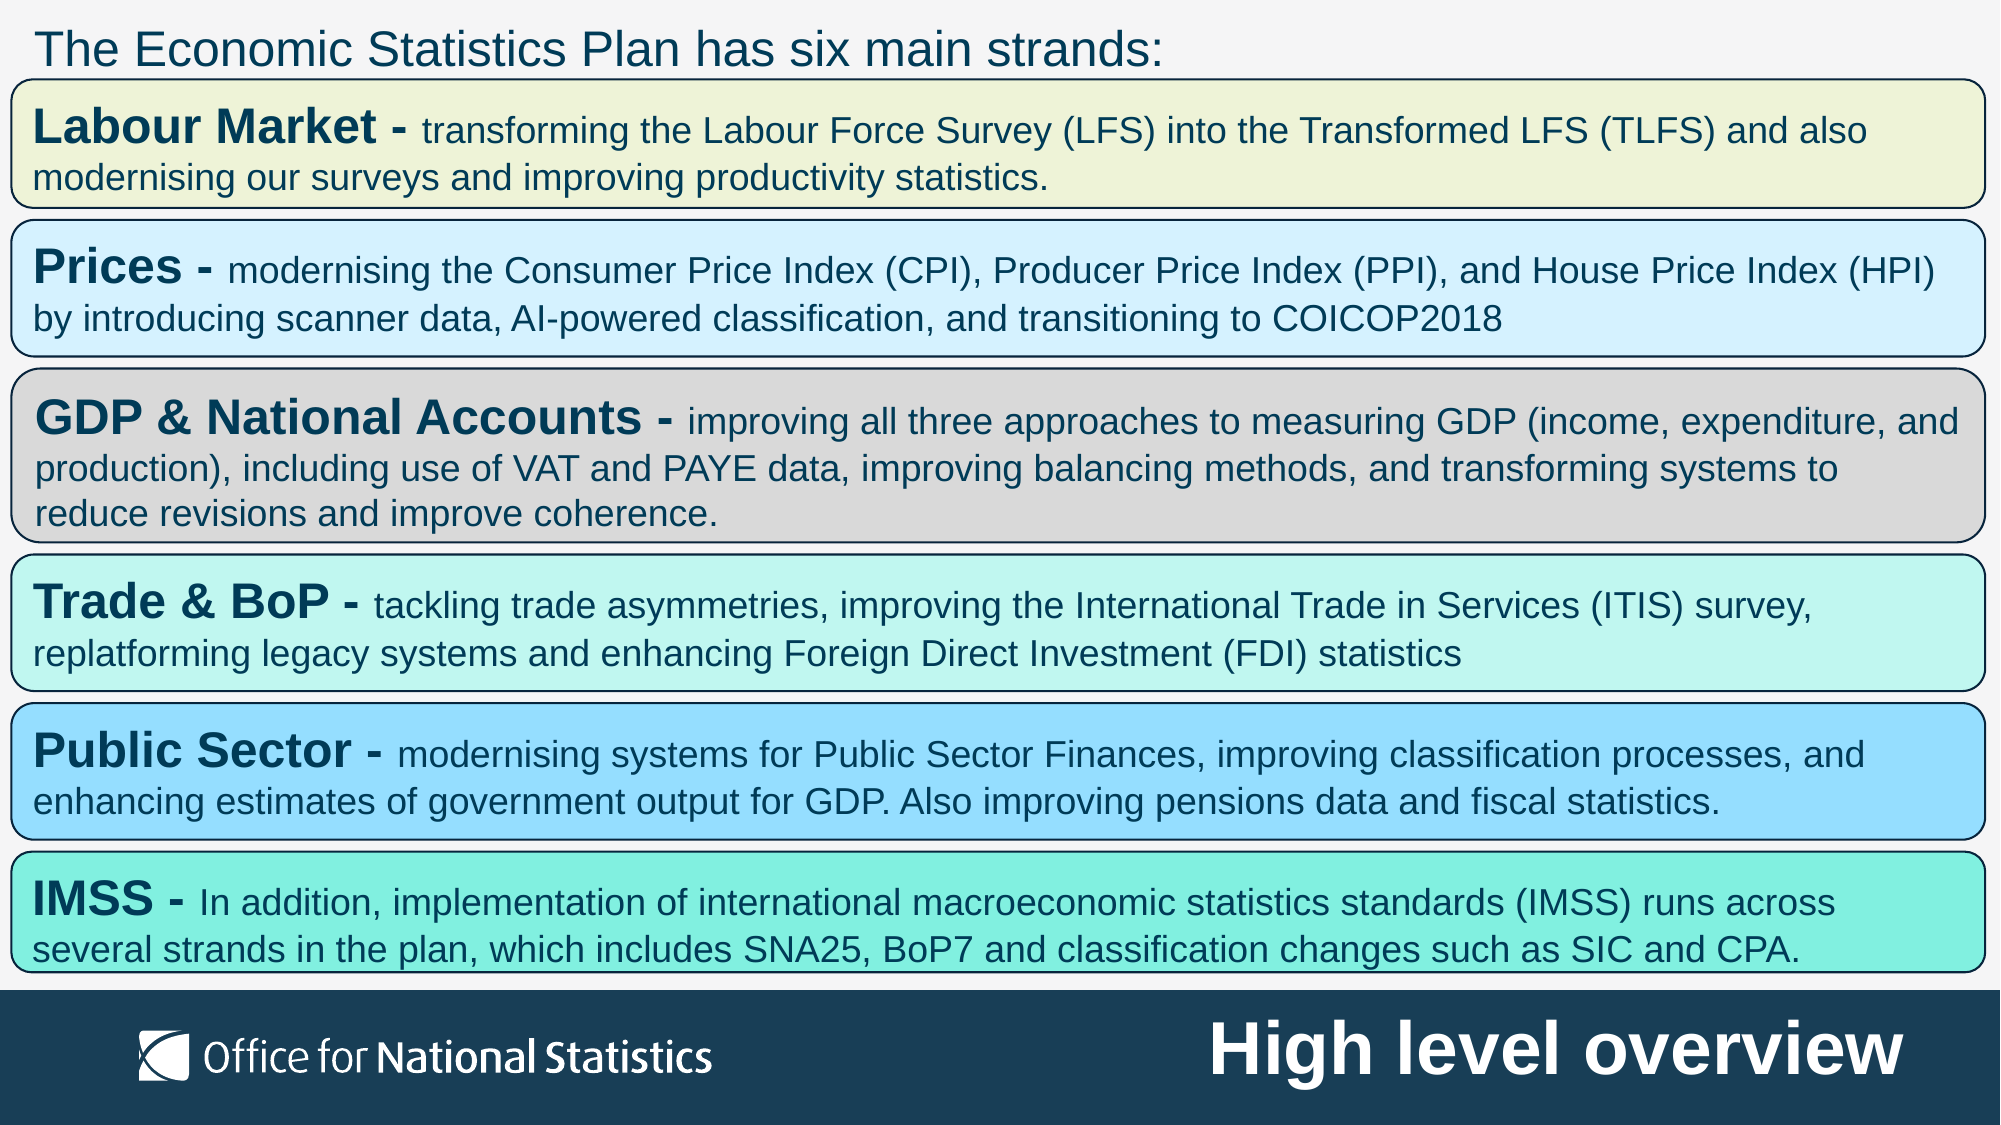

The Economic Statistics Plan has six main strands:
Labour Market - transforming the Labour Force Survey (LFS) into the Transformed LFS (TLFS) and also modernising our surveys and improving productivity statistics.
Prices - modernising the Consumer Price Index (CPI), Producer Price Index (PPI), and House Price Index (HPI) by introducing scanner data, AI-powered classification, and transitioning to COICOP2018
GDP & National Accounts - improving all three approaches to measuring GDP (income, expenditure, and production), including use of VAT and PAYE data, improving balancing methods, and transforming systems to reduce revisions and improve coherence.
Trade & BoP - tackling trade asymmetries, improving the International Trade in Services (ITIS) survey, replatforming legacy systems and enhancing Foreign Direct Investment (FDI) statistics
Public Sector - modernising systems for Public Sector Finances, improving classification processes, and enhancing estimates of government output for GDP. Also improving pensions data and fiscal statistics.
IMSS - In addition, implementation of international macroeconomic statistics standards (IMSS) runs across several strands in the plan, which includes SNA25, BoP7 and classification changes such as SIC and CPA.
# High level overview